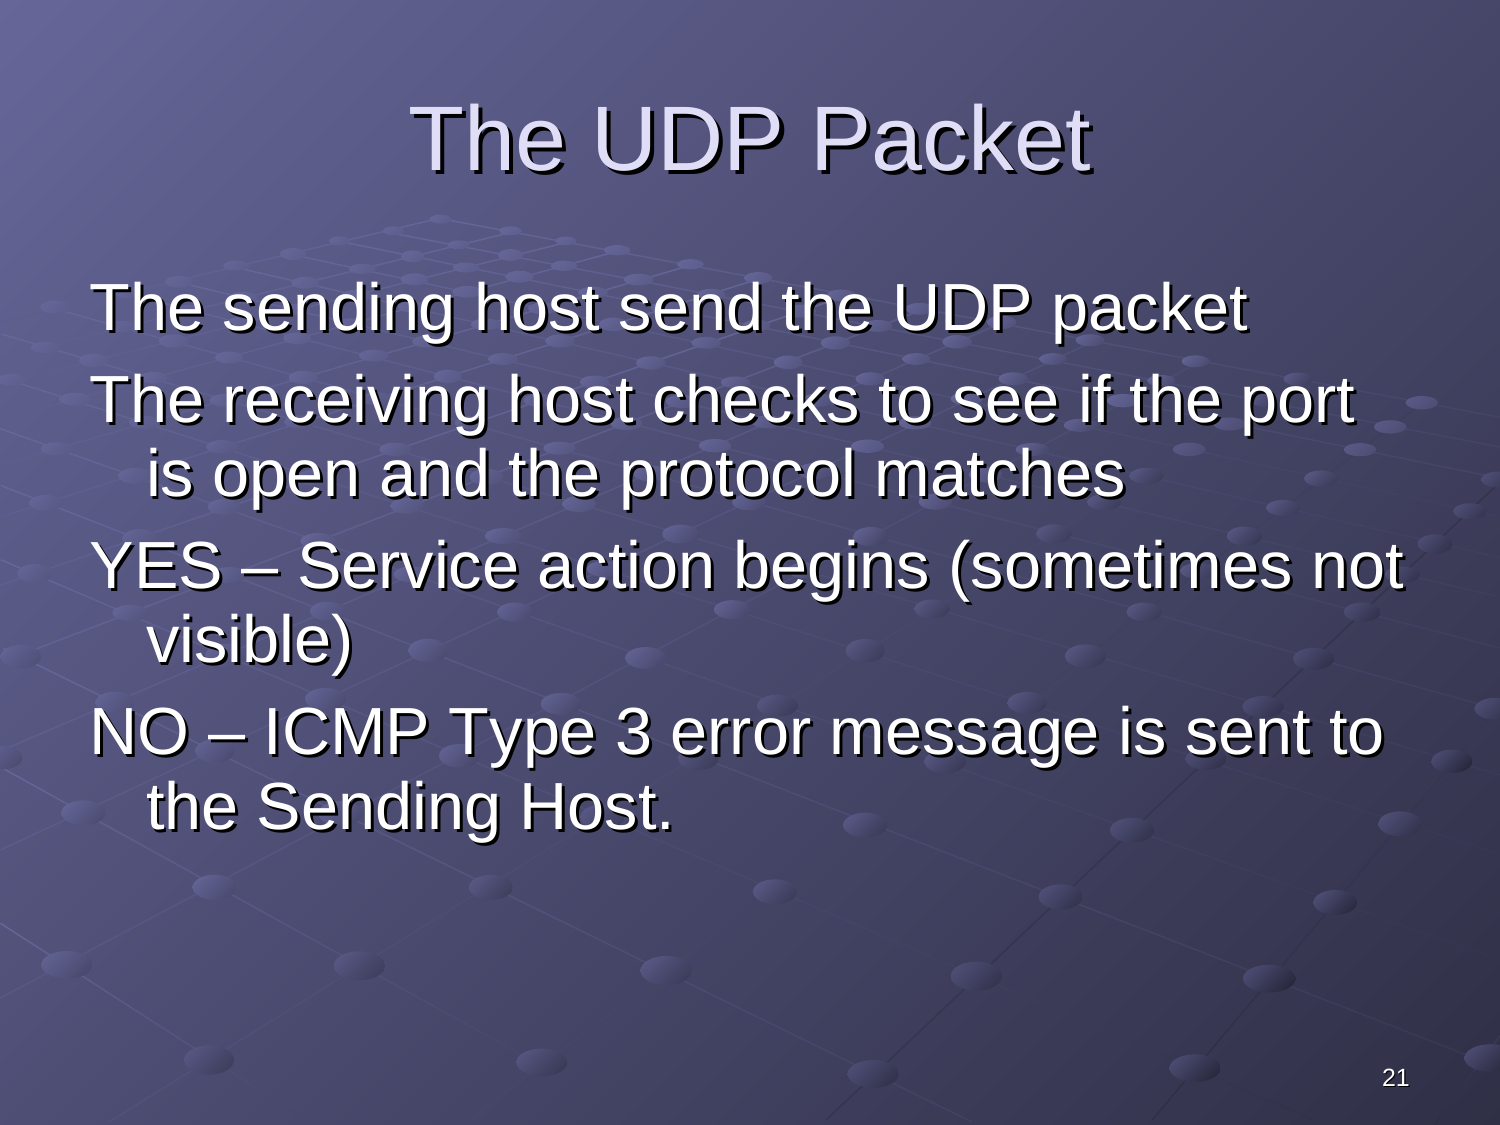

# The UDP Packet
The sending host send the UDP packet
The receiving host checks to see if the port is open and the protocol matches
YES – Service action begins (sometimes not visible)
NO – ICMP Type 3 error message is sent to the Sending Host.
21